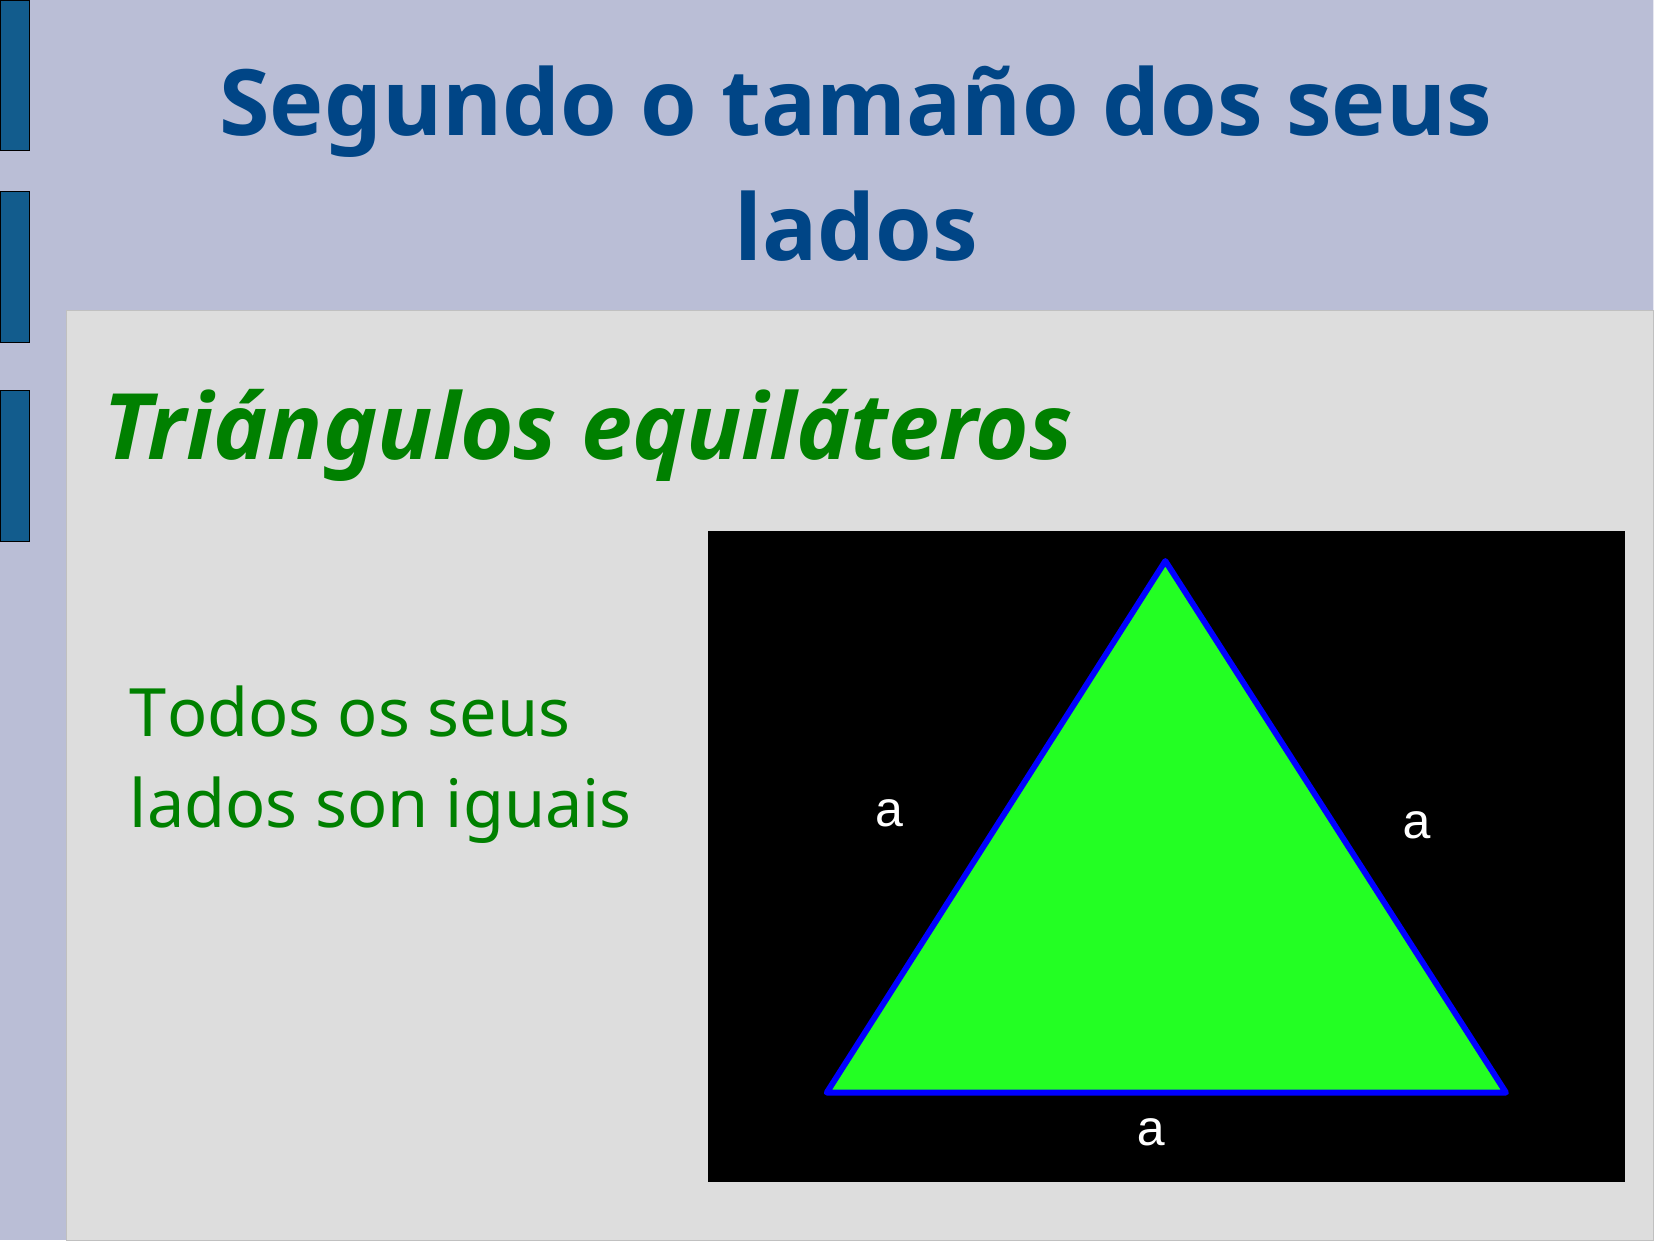

# Segundo o tamaño dos seus lados
Triángulos equiláteros
Todos os seus lados son iguais
a
a
a